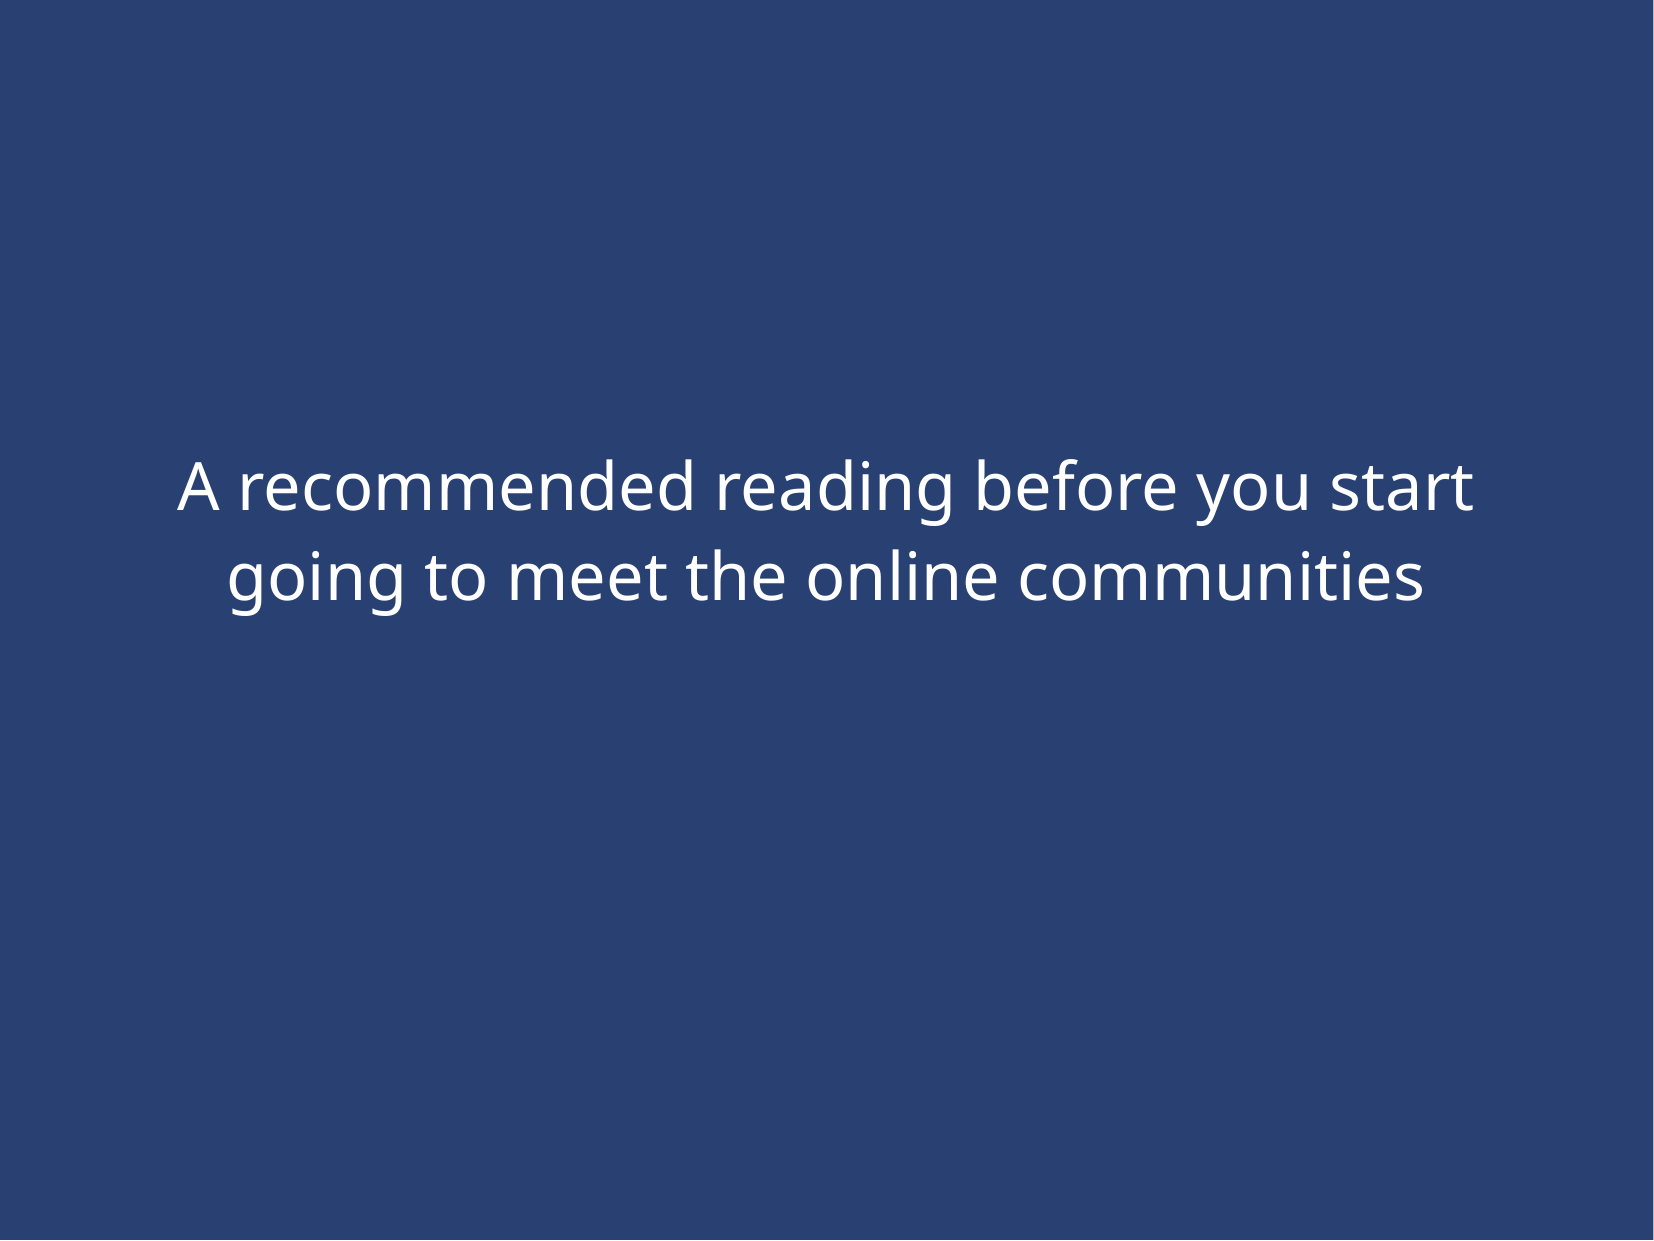

# A recommended reading before you start going to meet the online communities